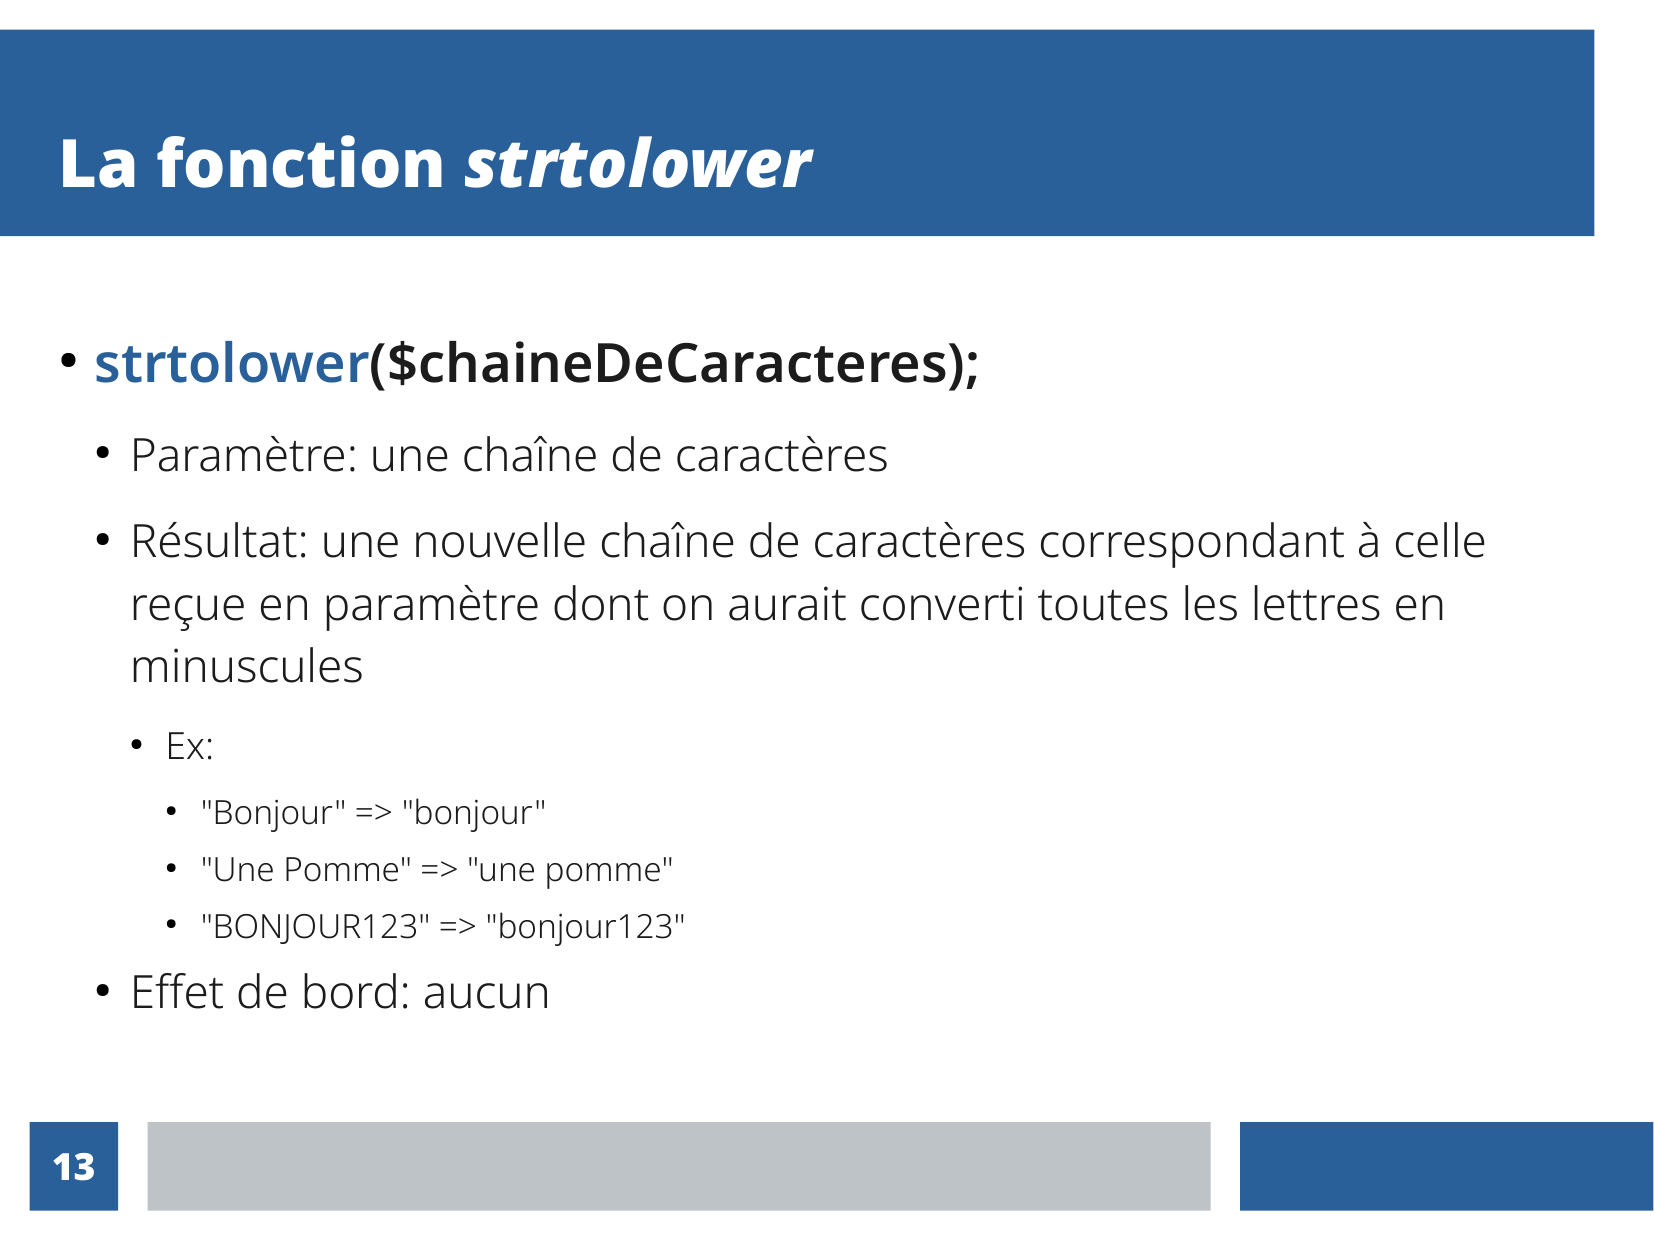

# La fonction strtolower
strtolower($chaineDeCaracteres);
Paramètre: une chaîne de caractères
Résultat: une nouvelle chaîne de caractères correspondant à celle reçue en paramètre dont on aurait converti toutes les lettres en minuscules
Ex:
"Bonjour" => "bonjour"
"Une Pomme" => "une pomme"
"BONJOUR123" => "bonjour123"
Effet de bord: aucun
13